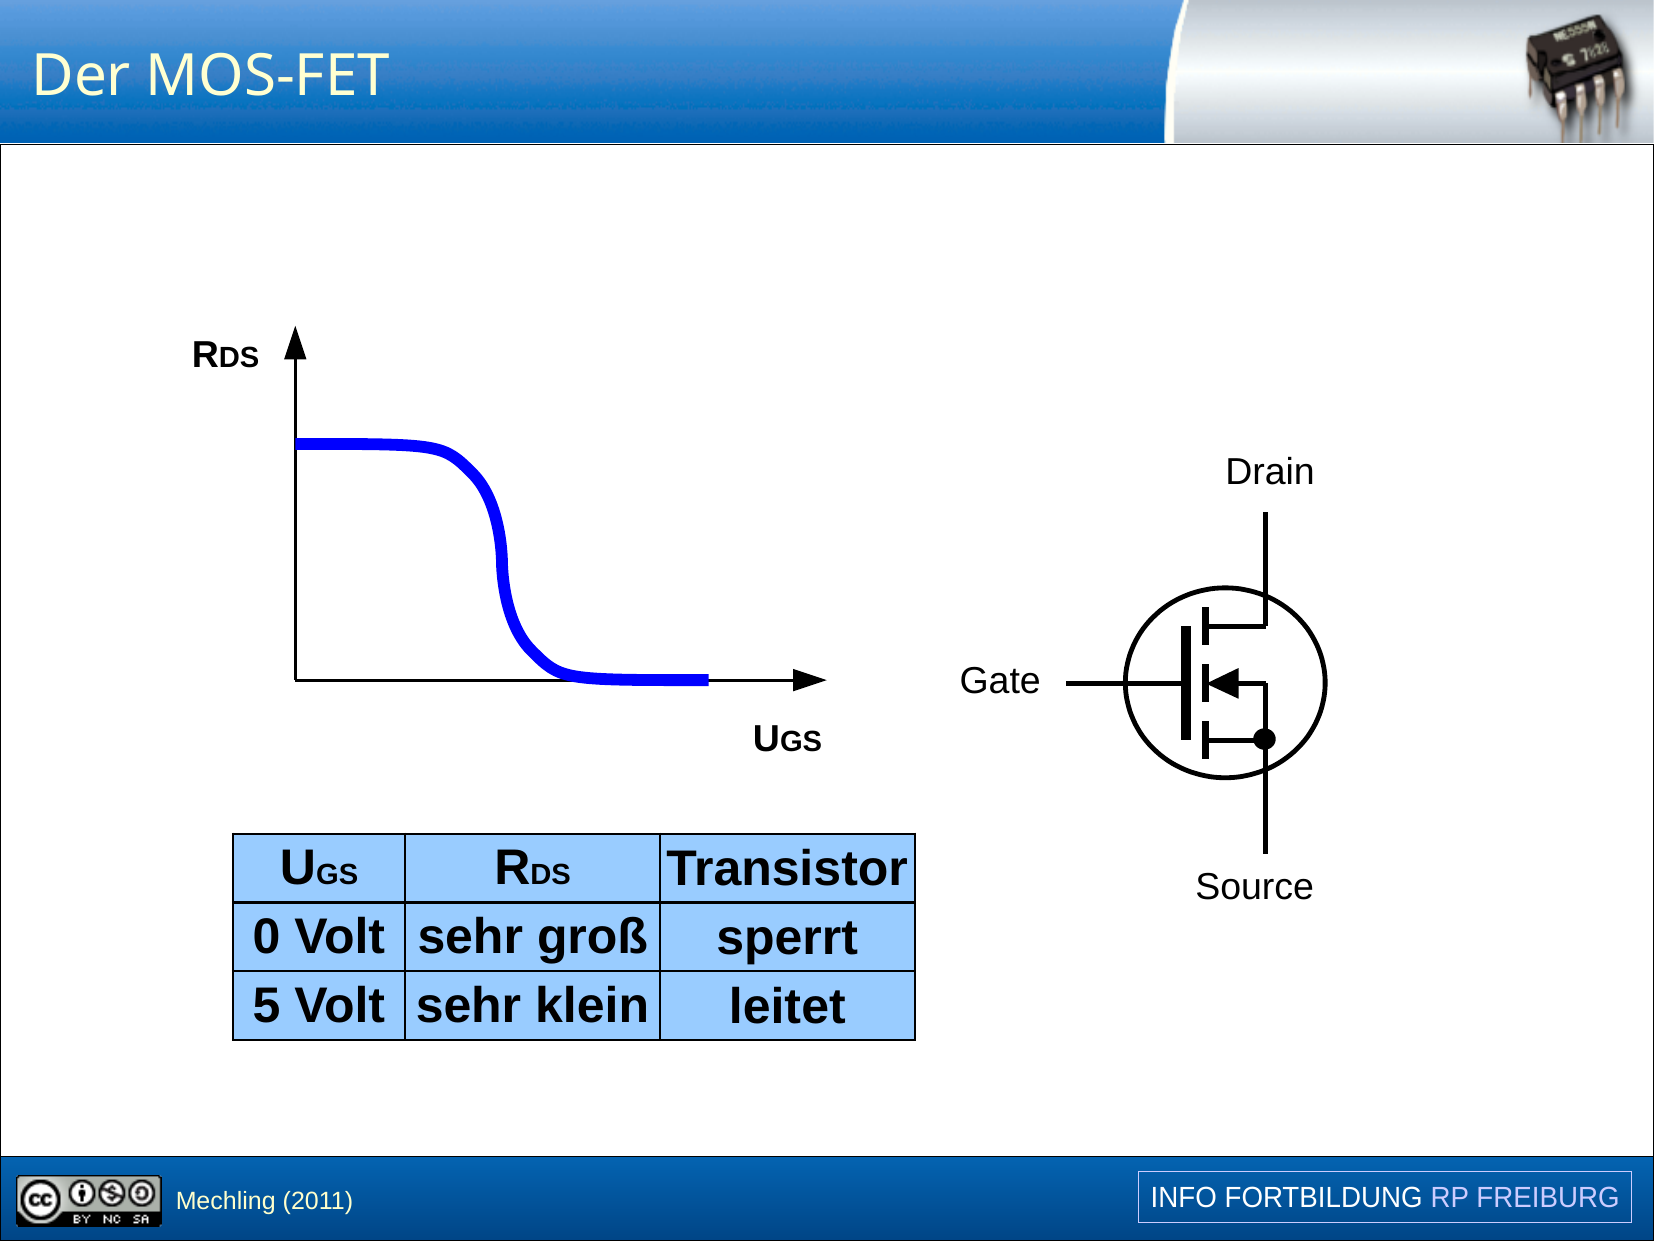

# Der MOS-FET
RDS
UGS
Drain
Gate
| UGS | RDS | Transistor |
| --- | --- | --- |
| 0 Volt | sehr groß | sperrt |
| 5 Volt | sehr klein | leitet |
Source